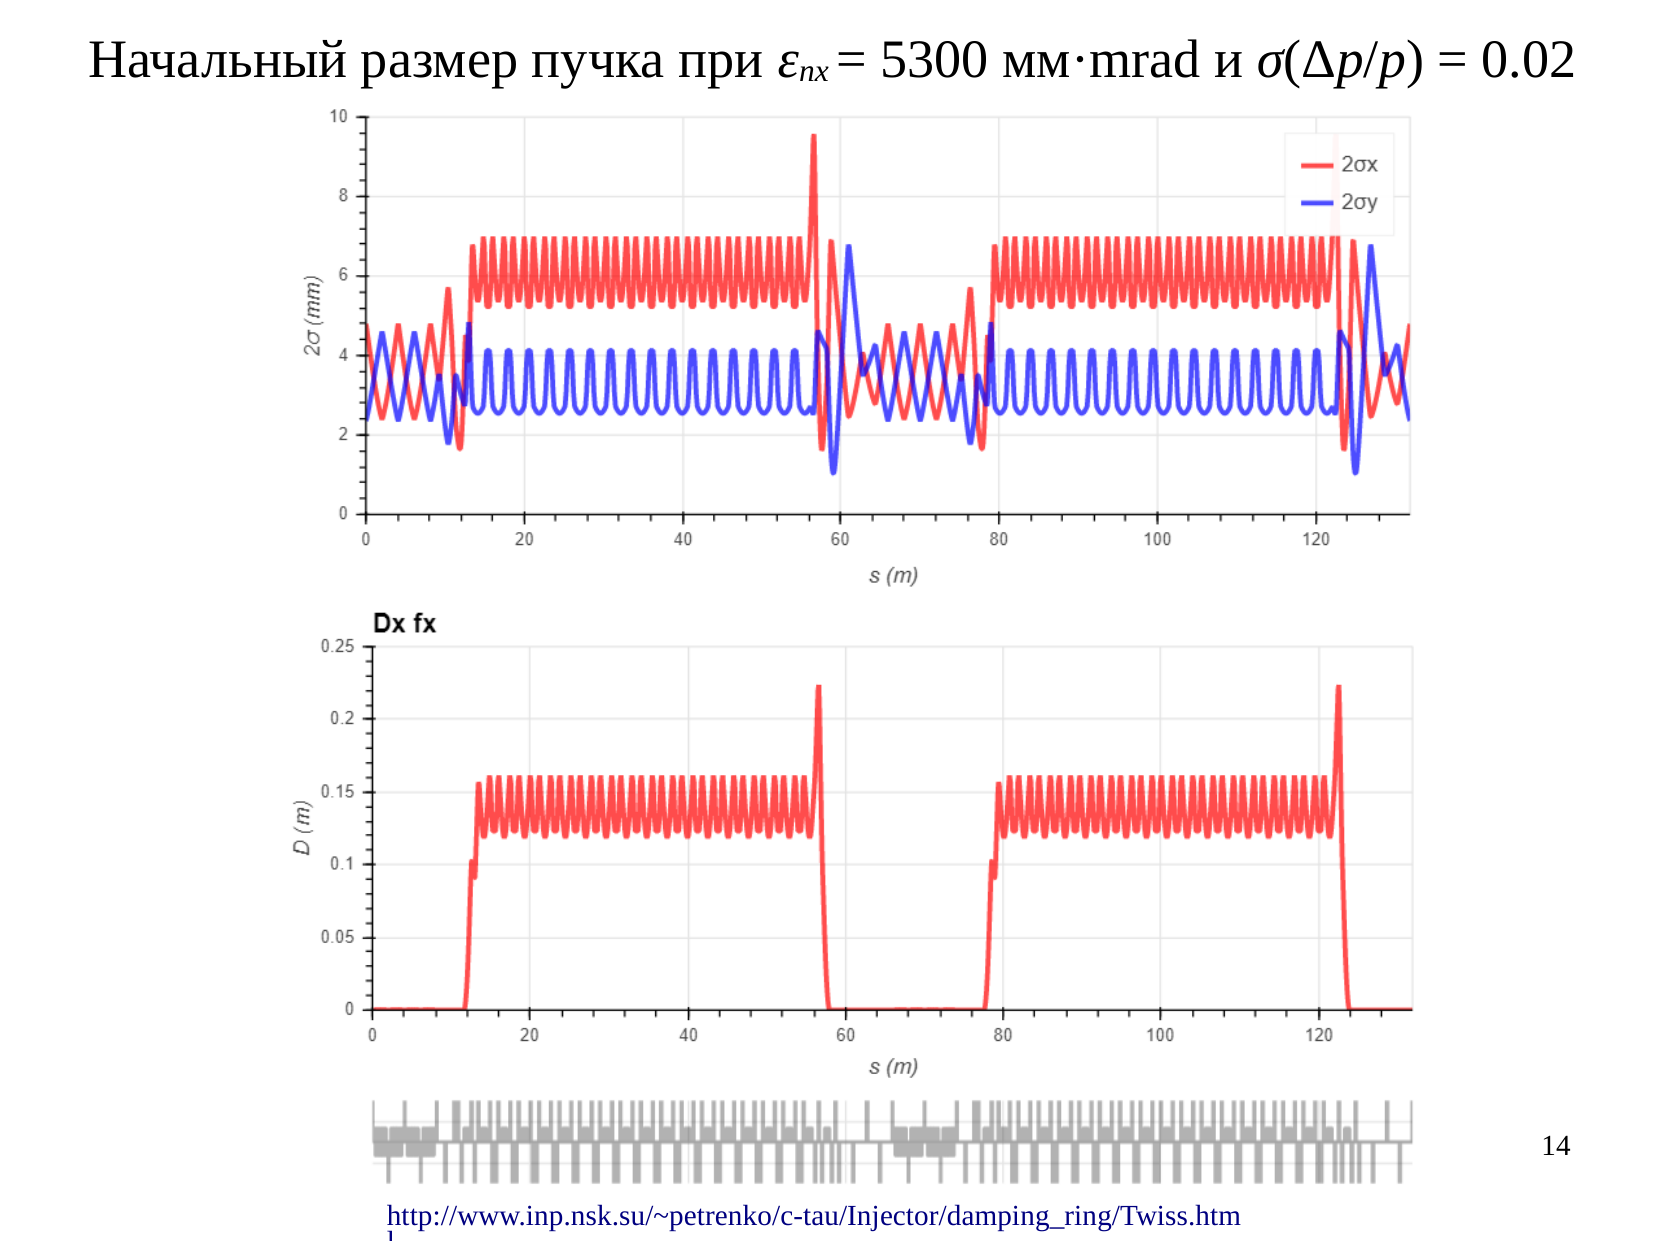

# Начальный размер пучка при εnx = 5300 мм·mrad и σ(Δp/p) = 0.02
14
http://www.inp.nsk.su/~petrenko/c-tau/Injector/damping_ring/Twiss.html